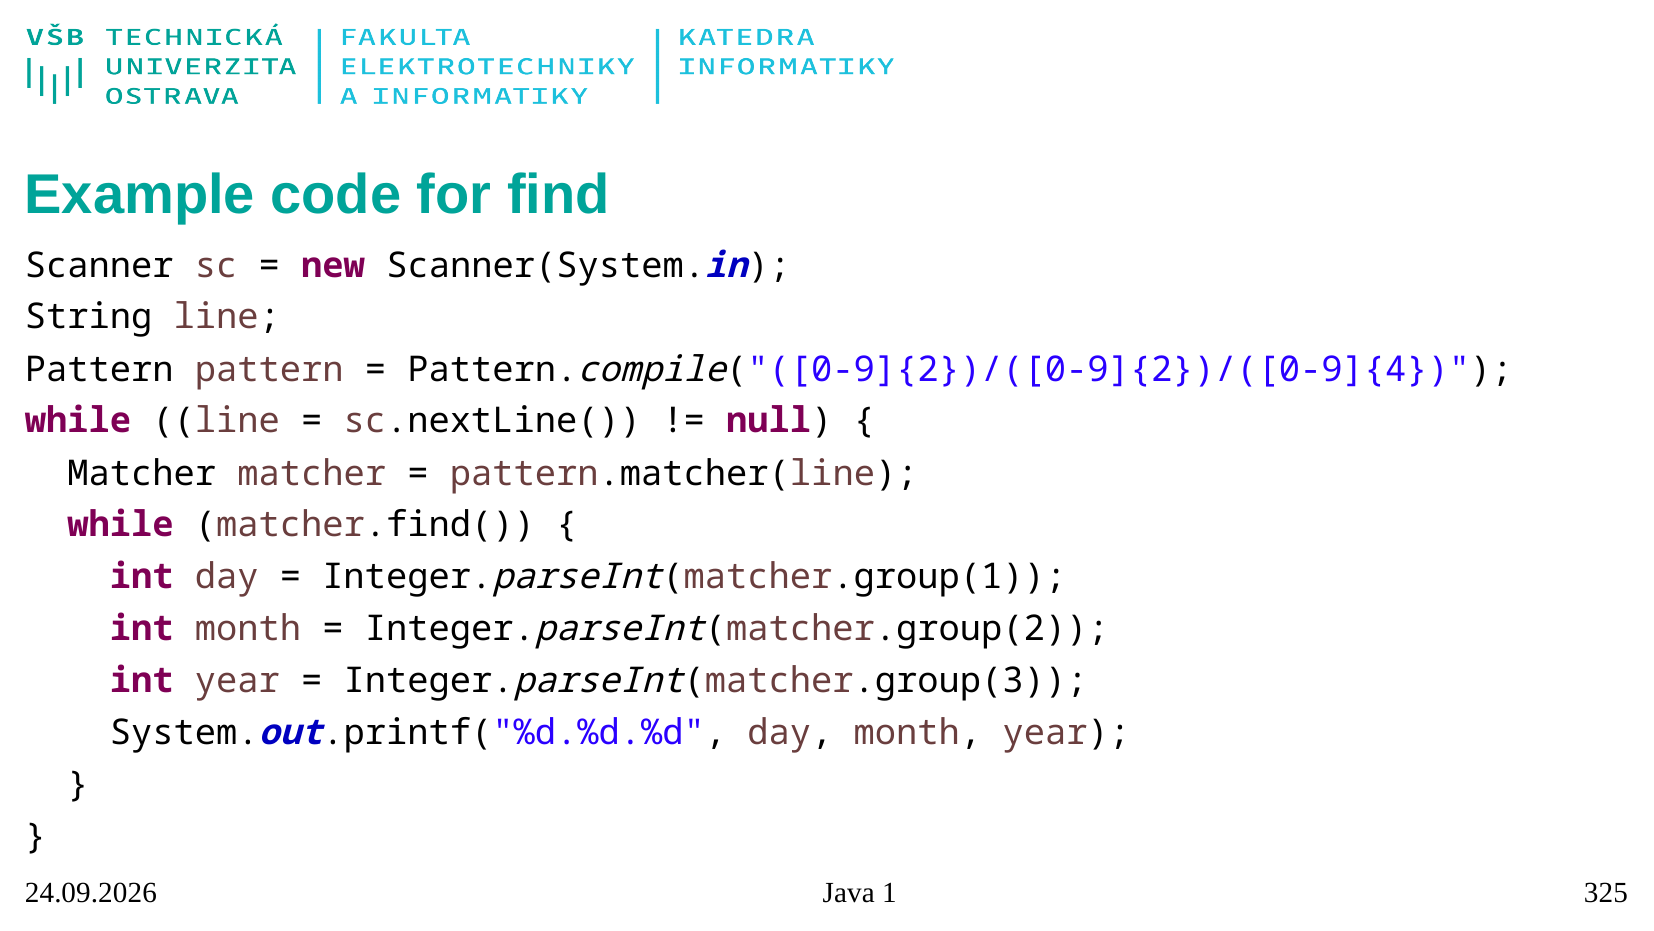

# Example code for find
Scanner sc = new Scanner(System.in);
String line;
Pattern pattern = Pattern.compile("([0-9]{2})/([0-9]{2})/([0-9]{4})");
while ((line = sc.nextLine()) != null) {
 Matcher matcher = pattern.matcher(line);
 while (matcher.find()) {
 int day = Integer.parseInt(matcher.group(1));
 int month = Integer.parseInt(matcher.group(2));
 int year = Integer.parseInt(matcher.group(3));
 System.out.printf("%d.%d.%d", day, month, year);
 }
}
Java 1
325